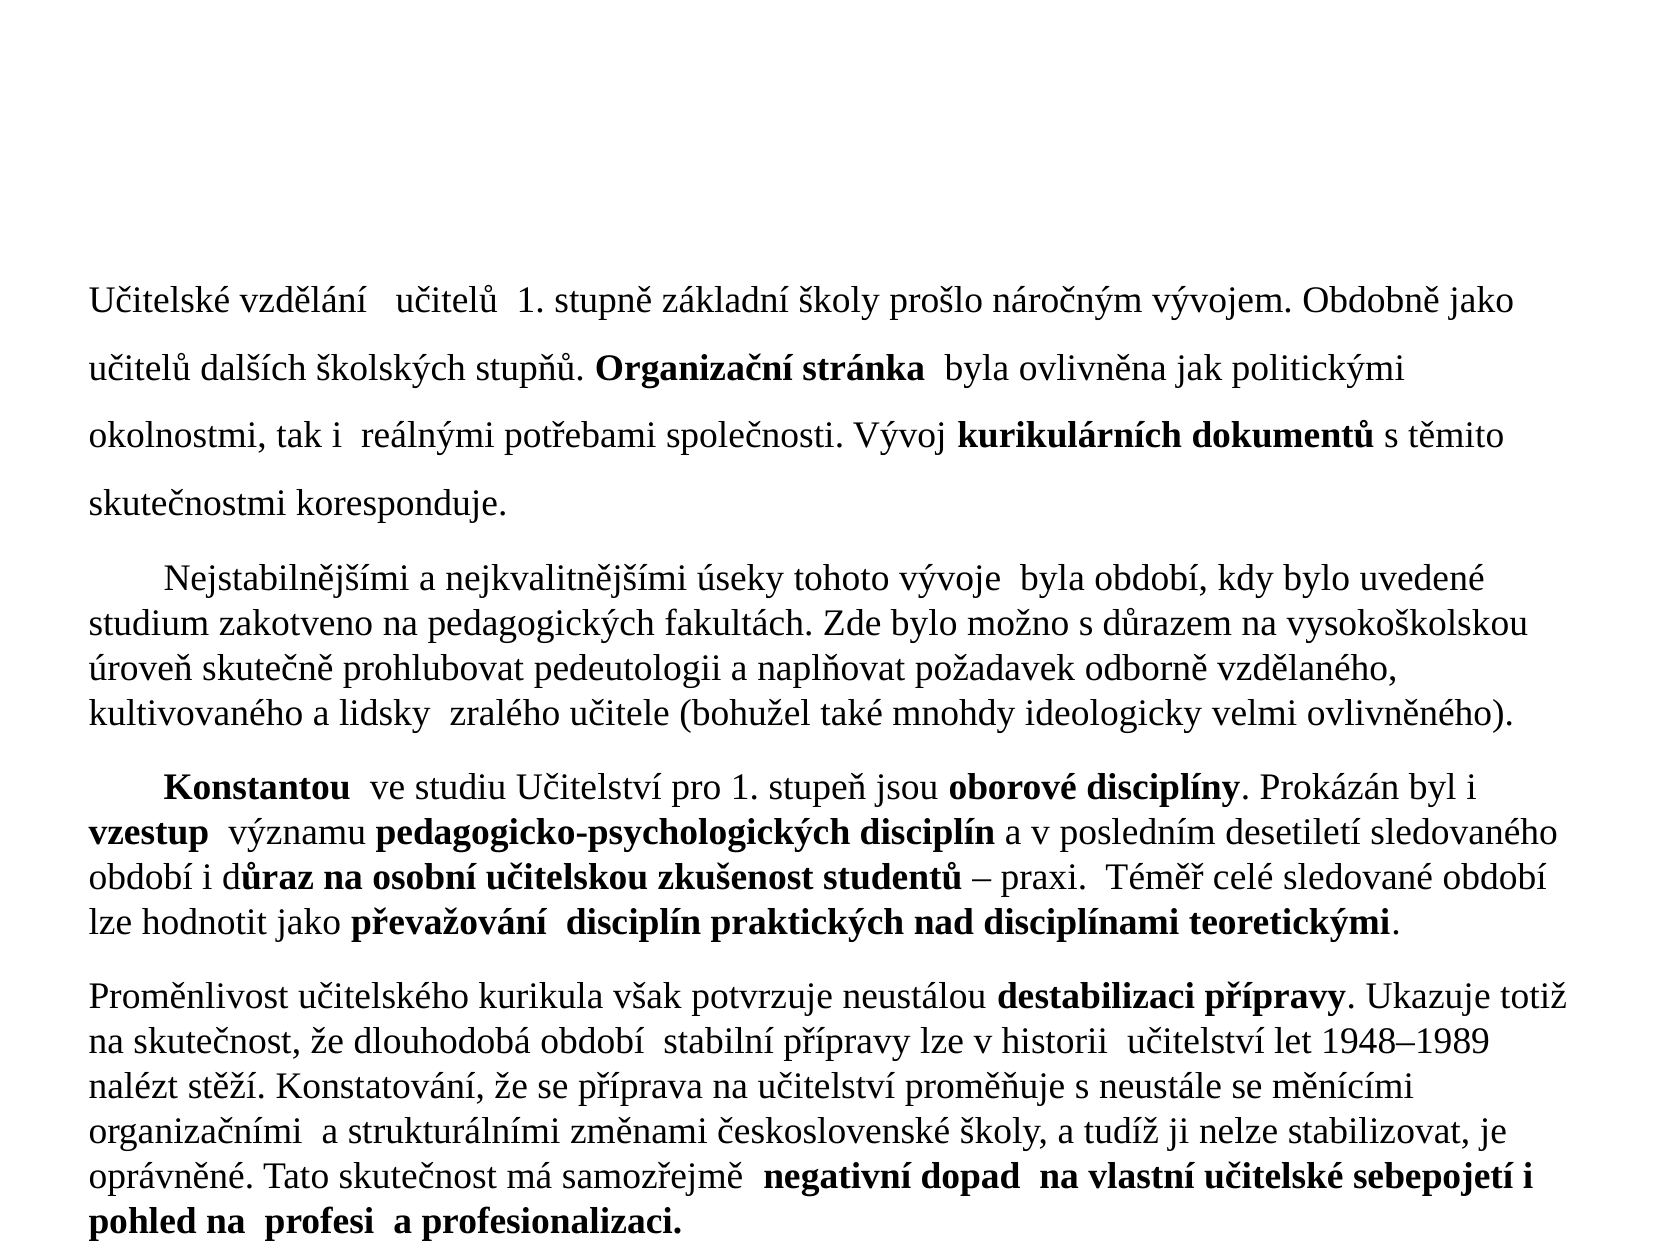

#
Učitelské vzdělání učitelů 1. stupně základní školy prošlo náročným vývojem. Obdobně jako učitelů dalších školských stupňů. Organizační stránka byla ovlivněna jak politickými okolnostmi, tak i reálnými potřebami společnosti. Vývoj kurikulárních dokumentů s těmito skutečnostmi koresponduje.
	Nejstabilnějšími a nejkvalitnějšími úseky tohoto vývoje byla období, kdy bylo uvedené studium zakotveno na pedagogických fakultách. Zde bylo možno s důrazem na vysokoškolskou úroveň skutečně prohlubovat pedeutologii a naplňovat požadavek odborně vzdělaného, kultivovaného a lidsky zralého učitele (bohužel také mnohdy ideologicky velmi ovlivněného).
	Konstantou ve studiu Učitelství pro 1. stupeň jsou oborové disciplíny. Prokázán byl i vzestup významu pedagogicko-psychologických disciplín a v posledním desetiletí sledovaného období i důraz na osobní učitelskou zkušenost studentů – praxi. Téměř celé sledované období lze hodnotit jako převažování disciplín praktických nad disciplínami teoretickými.
Proměnlivost učitelského kurikula však potvrzuje neustálou destabilizaci přípravy. Ukazuje totiž na skutečnost, že dlouhodobá období stabilní přípravy lze v historii učitelství let 1948–1989 nalézt stěží. Konstatování, že se příprava na učitelství proměňuje s neustále se měnícími organizačními a strukturálními změnami československé školy, a tudíž ji nelze stabilizovat, je oprávněné. Tato skutečnost má samozřejmě negativní dopad na vlastní učitelské sebepojetí i pohled na profesi a profesionalizaci.